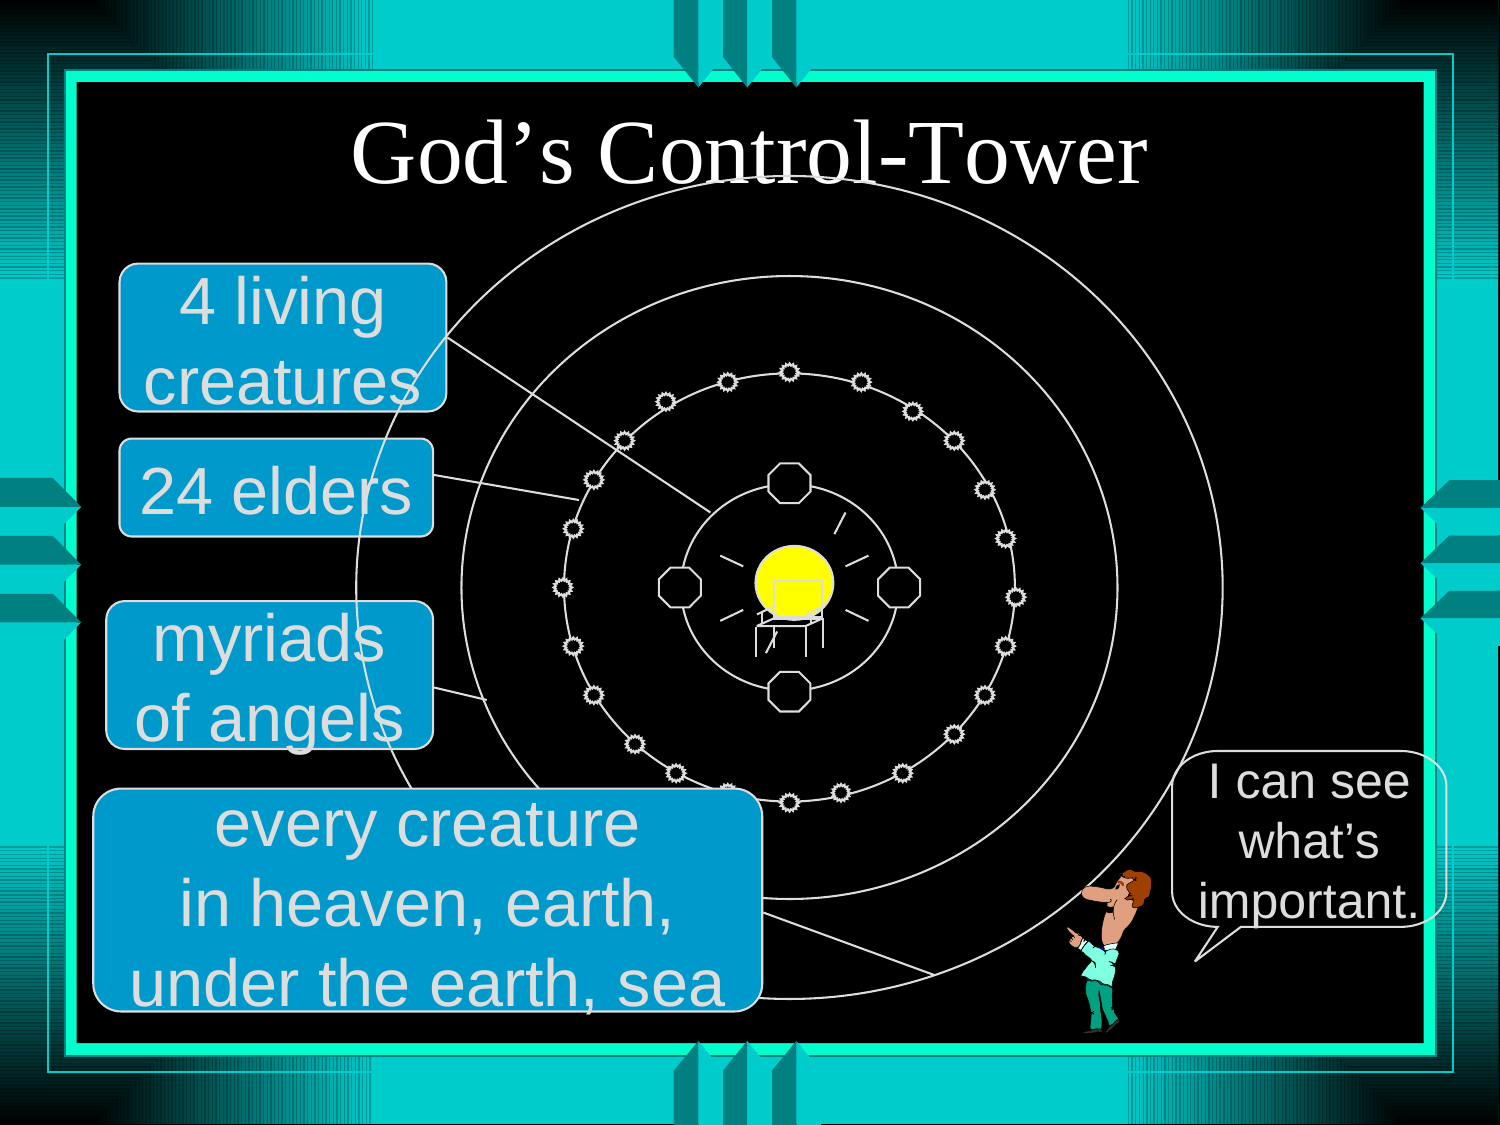

# God’s Control-Tower
every creature
in heaven, earth,
under the earth, sea
4 living
creatures
myriads
of angels
24 elders
I can see
what’s
important.